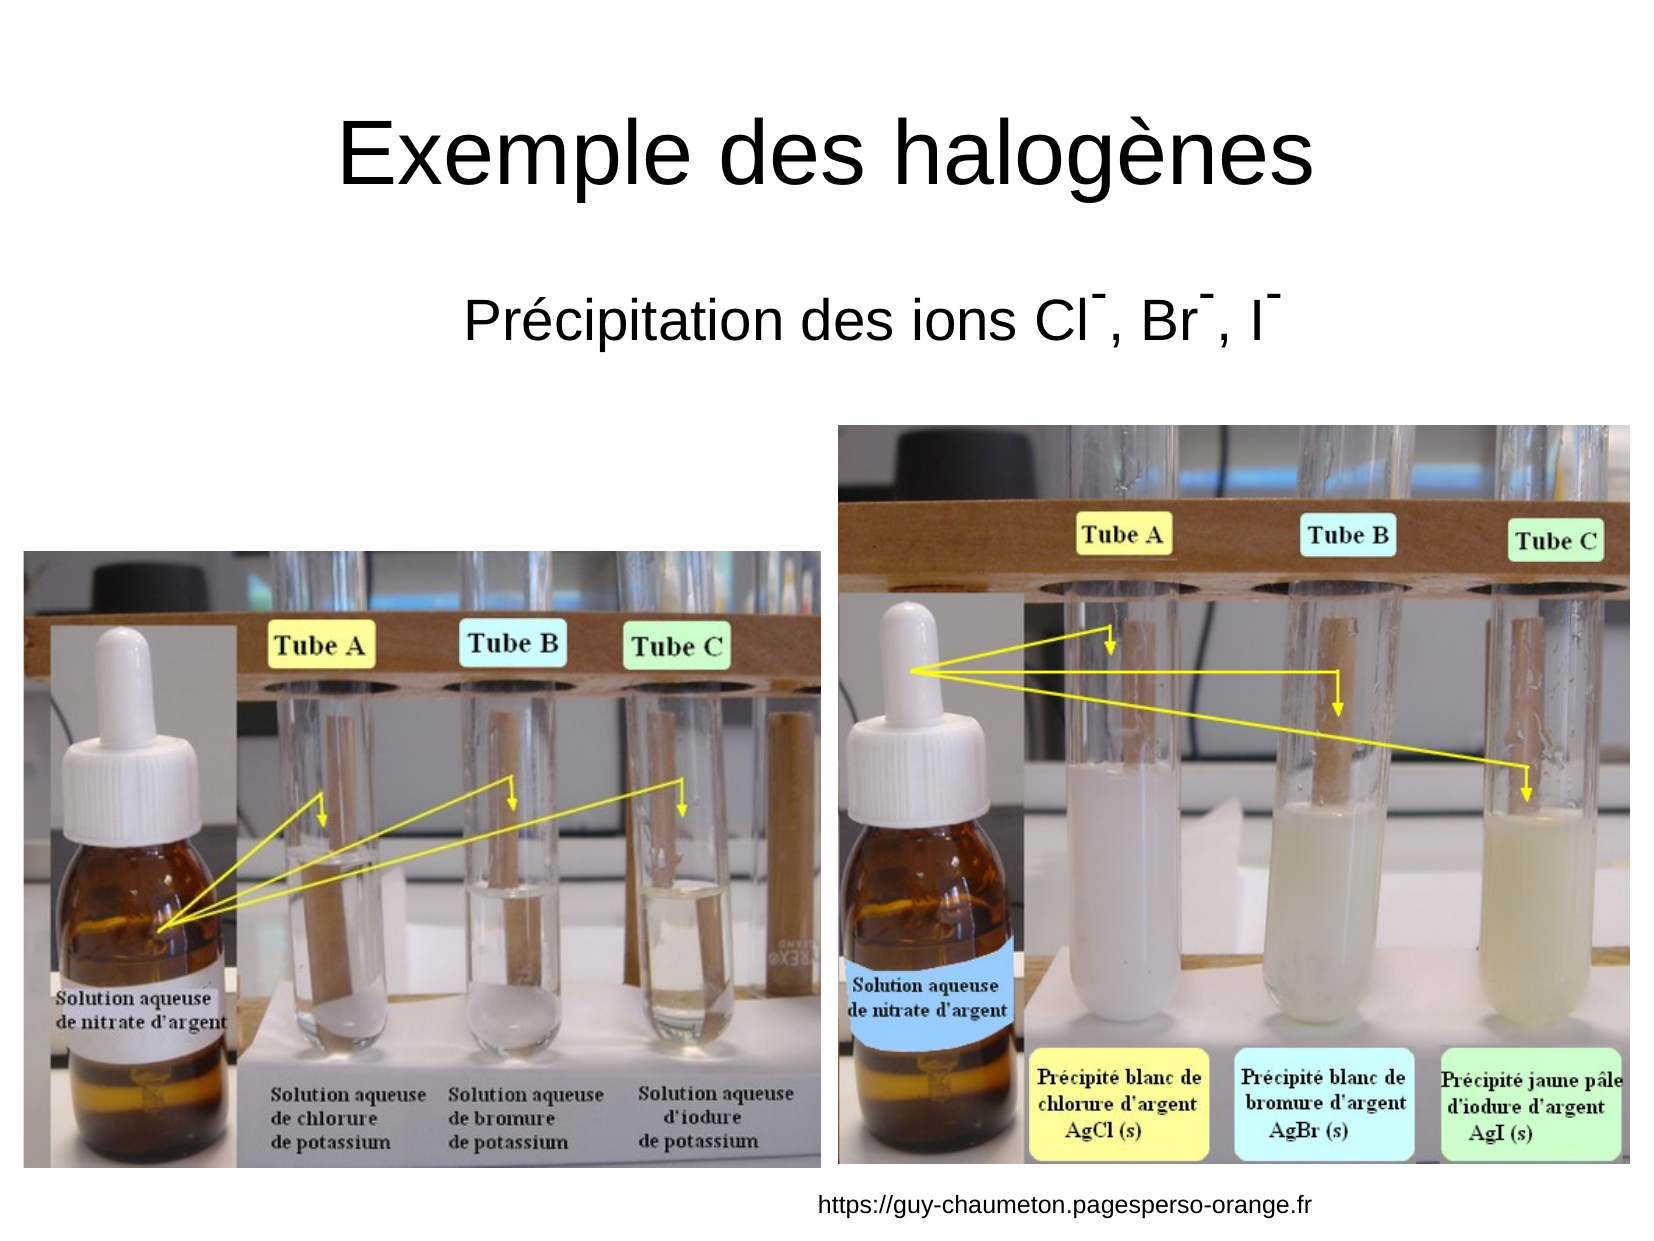

# Exemple des halogènes
Précipitation des ions Cl-, Br-, I-
https://guy-chaumeton.pagesperso-orange.fr